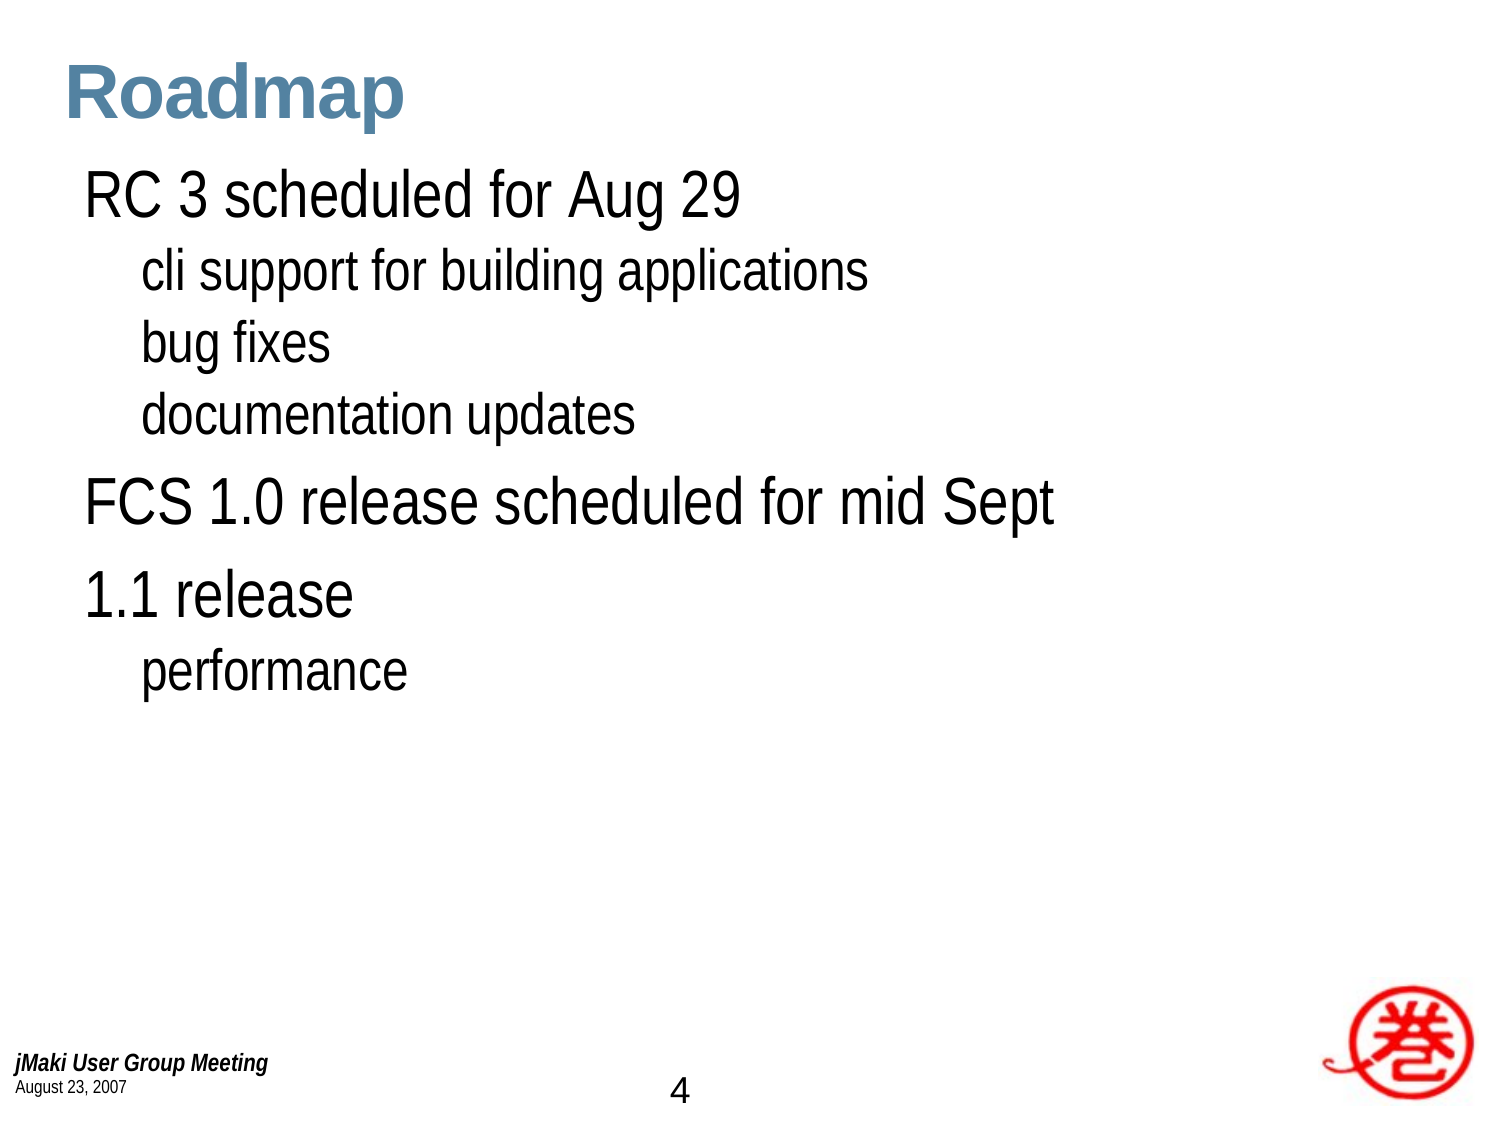

# Roadmap
RC 3 scheduled for Aug 29
cli support for building applications
bug fixes
documentation updates
FCS 1.0 release scheduled for mid Sept
1.1 release
performance